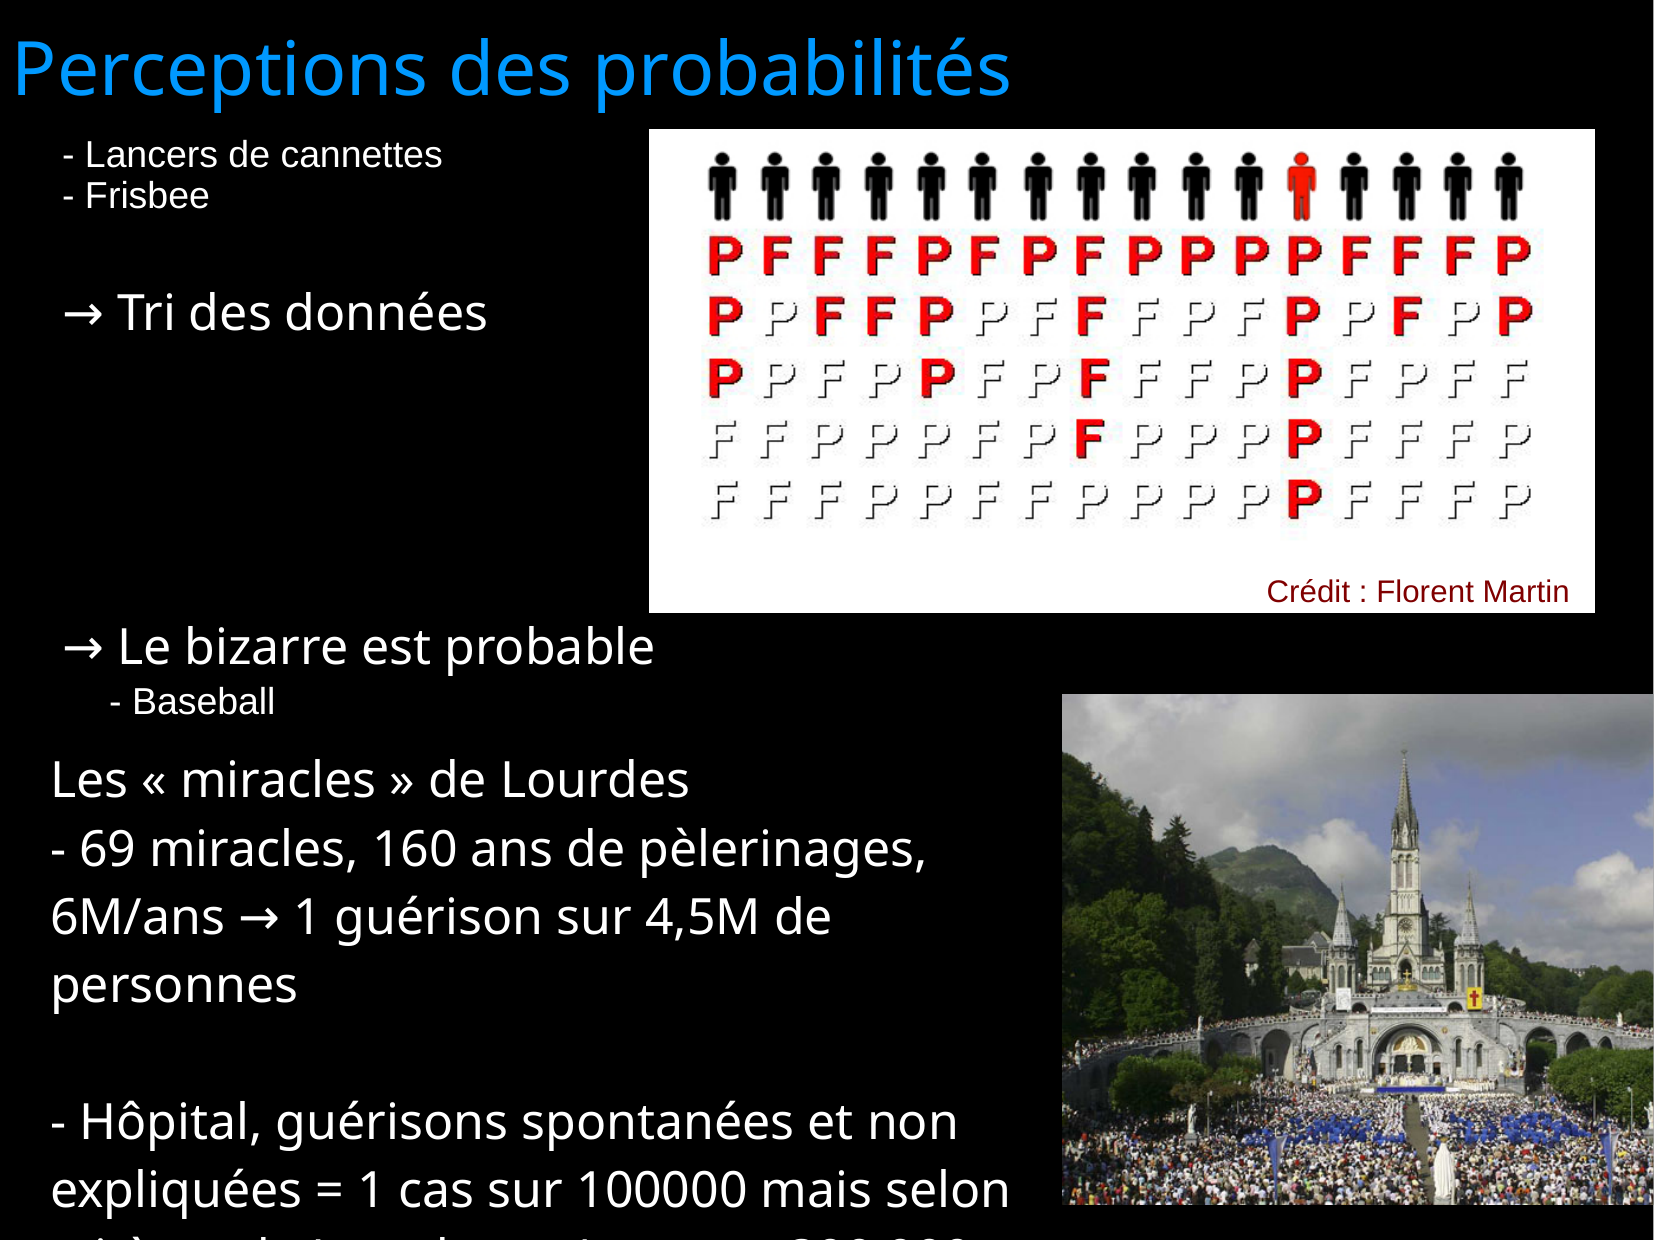

Perceptions des probabilités
- Lancers de cannettes
- Frisbee
→ Tri des données
Crédit : Florent Martin
→ Le bizarre est probable
- Baseball
Les « miracles » de Lourdes
- 69 miracles, 160 ans de pèlerinages, 6M/ans → 1 guérison sur 4,5M de personnes
- Hôpital, guérisons spontanées et non expliquées = 1 cas sur 100000 mais selon critères de Lourdes → 1 cas sur 300 000